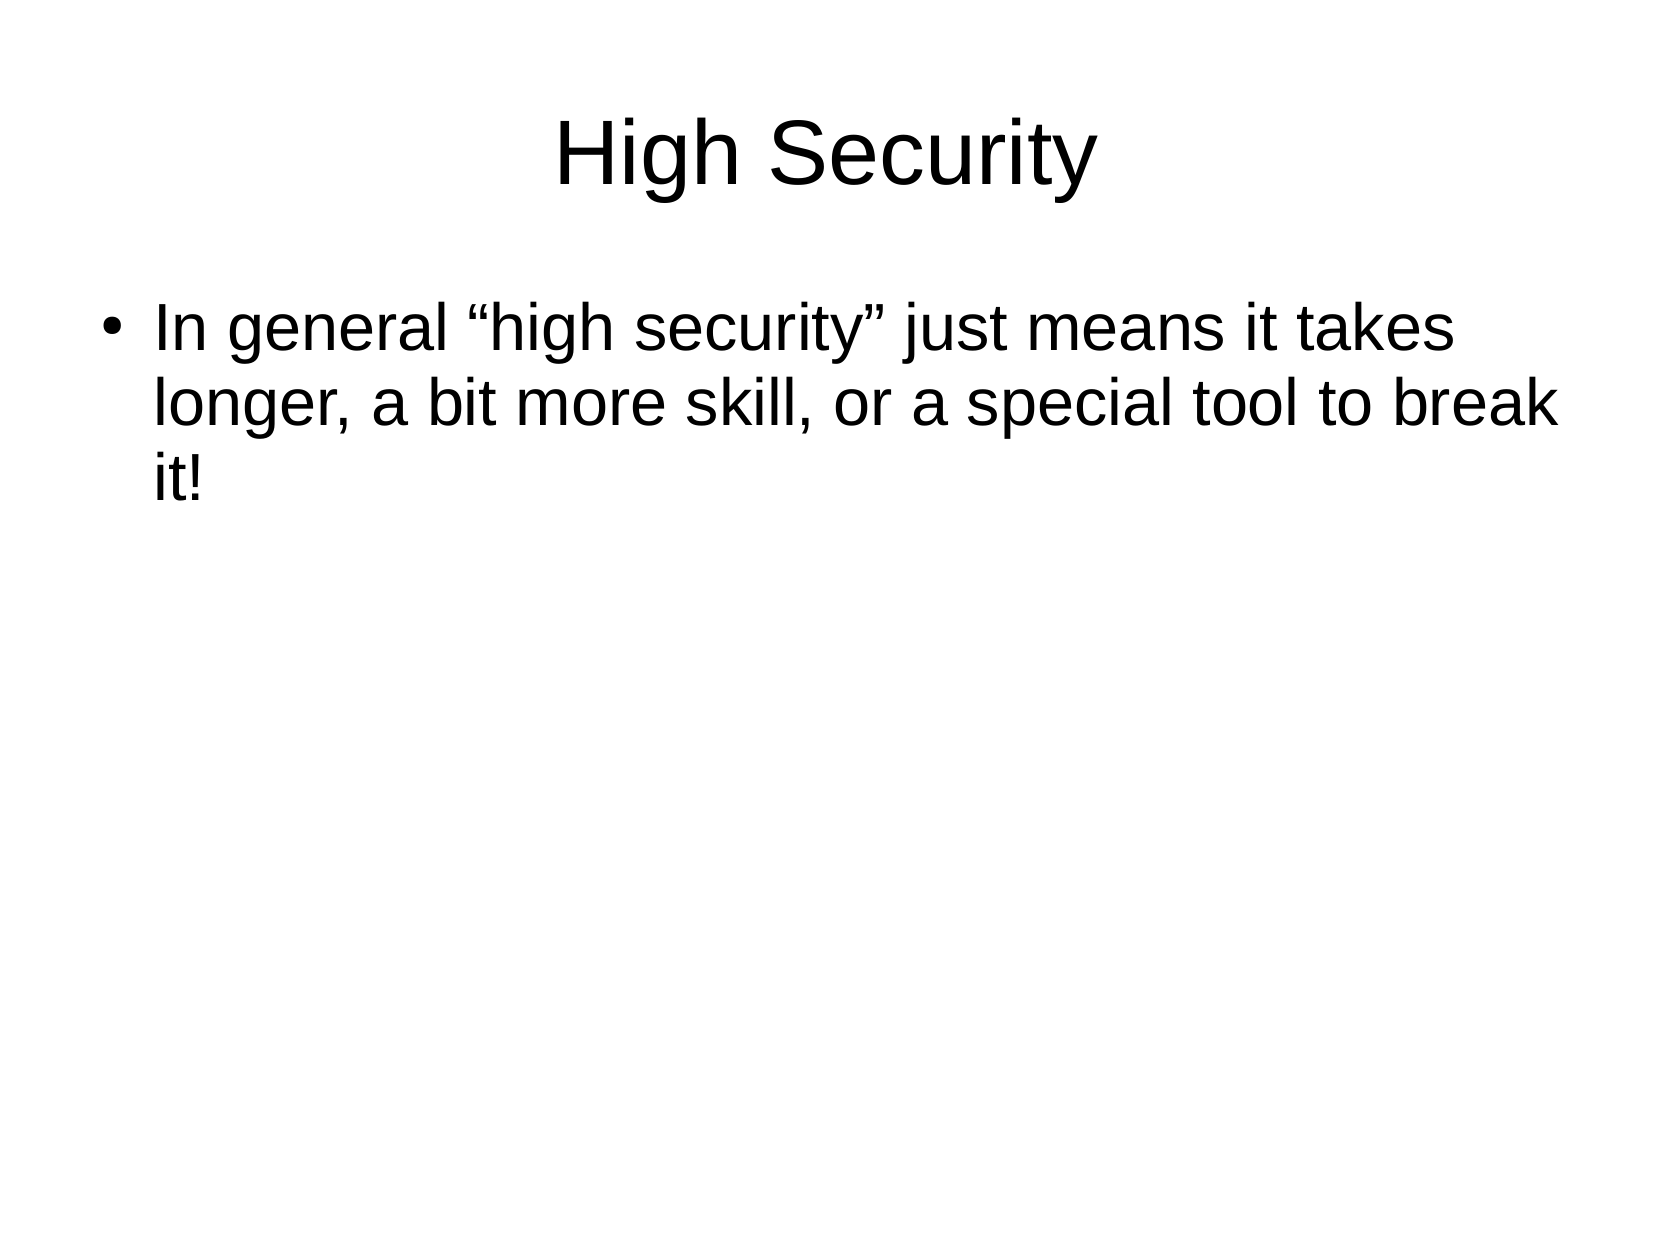

# High Security
In general “high security” just means it takes longer, a bit more skill, or a special tool to break it!